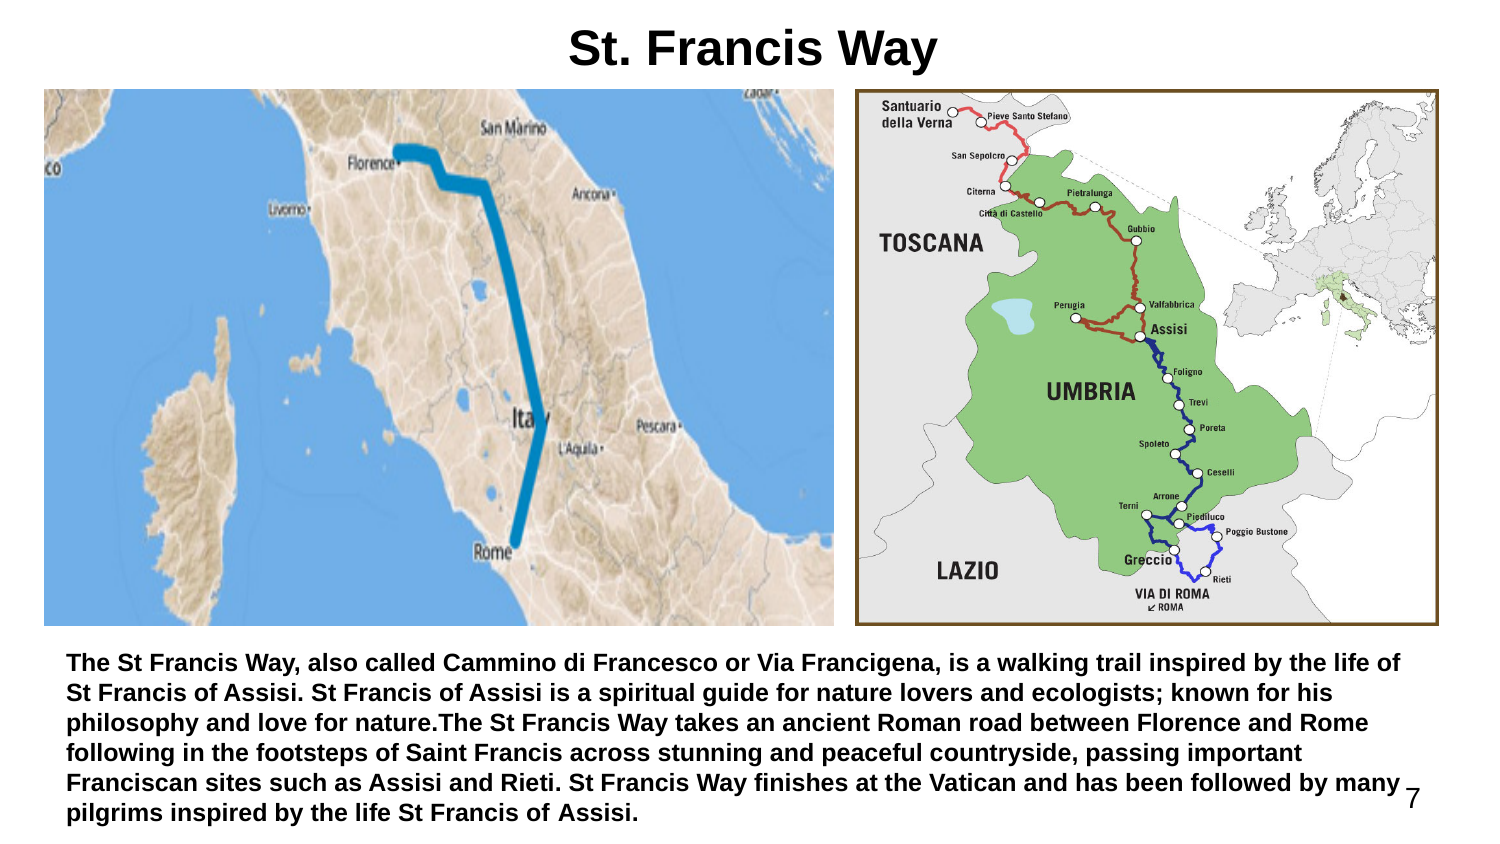

# St. Francis Way
The St Francis Way, also called Cammino di Francesco or Via Francigena, is a walking trail inspired by the life of St Francis of Assisi. St Francis of Assisi is a spiritual guide for nature lovers and ecologists; known for his philosophy and love for nature.The St Francis Way takes an ancient Roman road between Florence and Rome following in the footsteps of Saint Francis across stunning and peaceful countryside, passing important Franciscan sites such as Assisi and Rieti. St Francis Way finishes at the Vatican and has been followed by many pilgrims inspired by the life St Francis of Assisi.